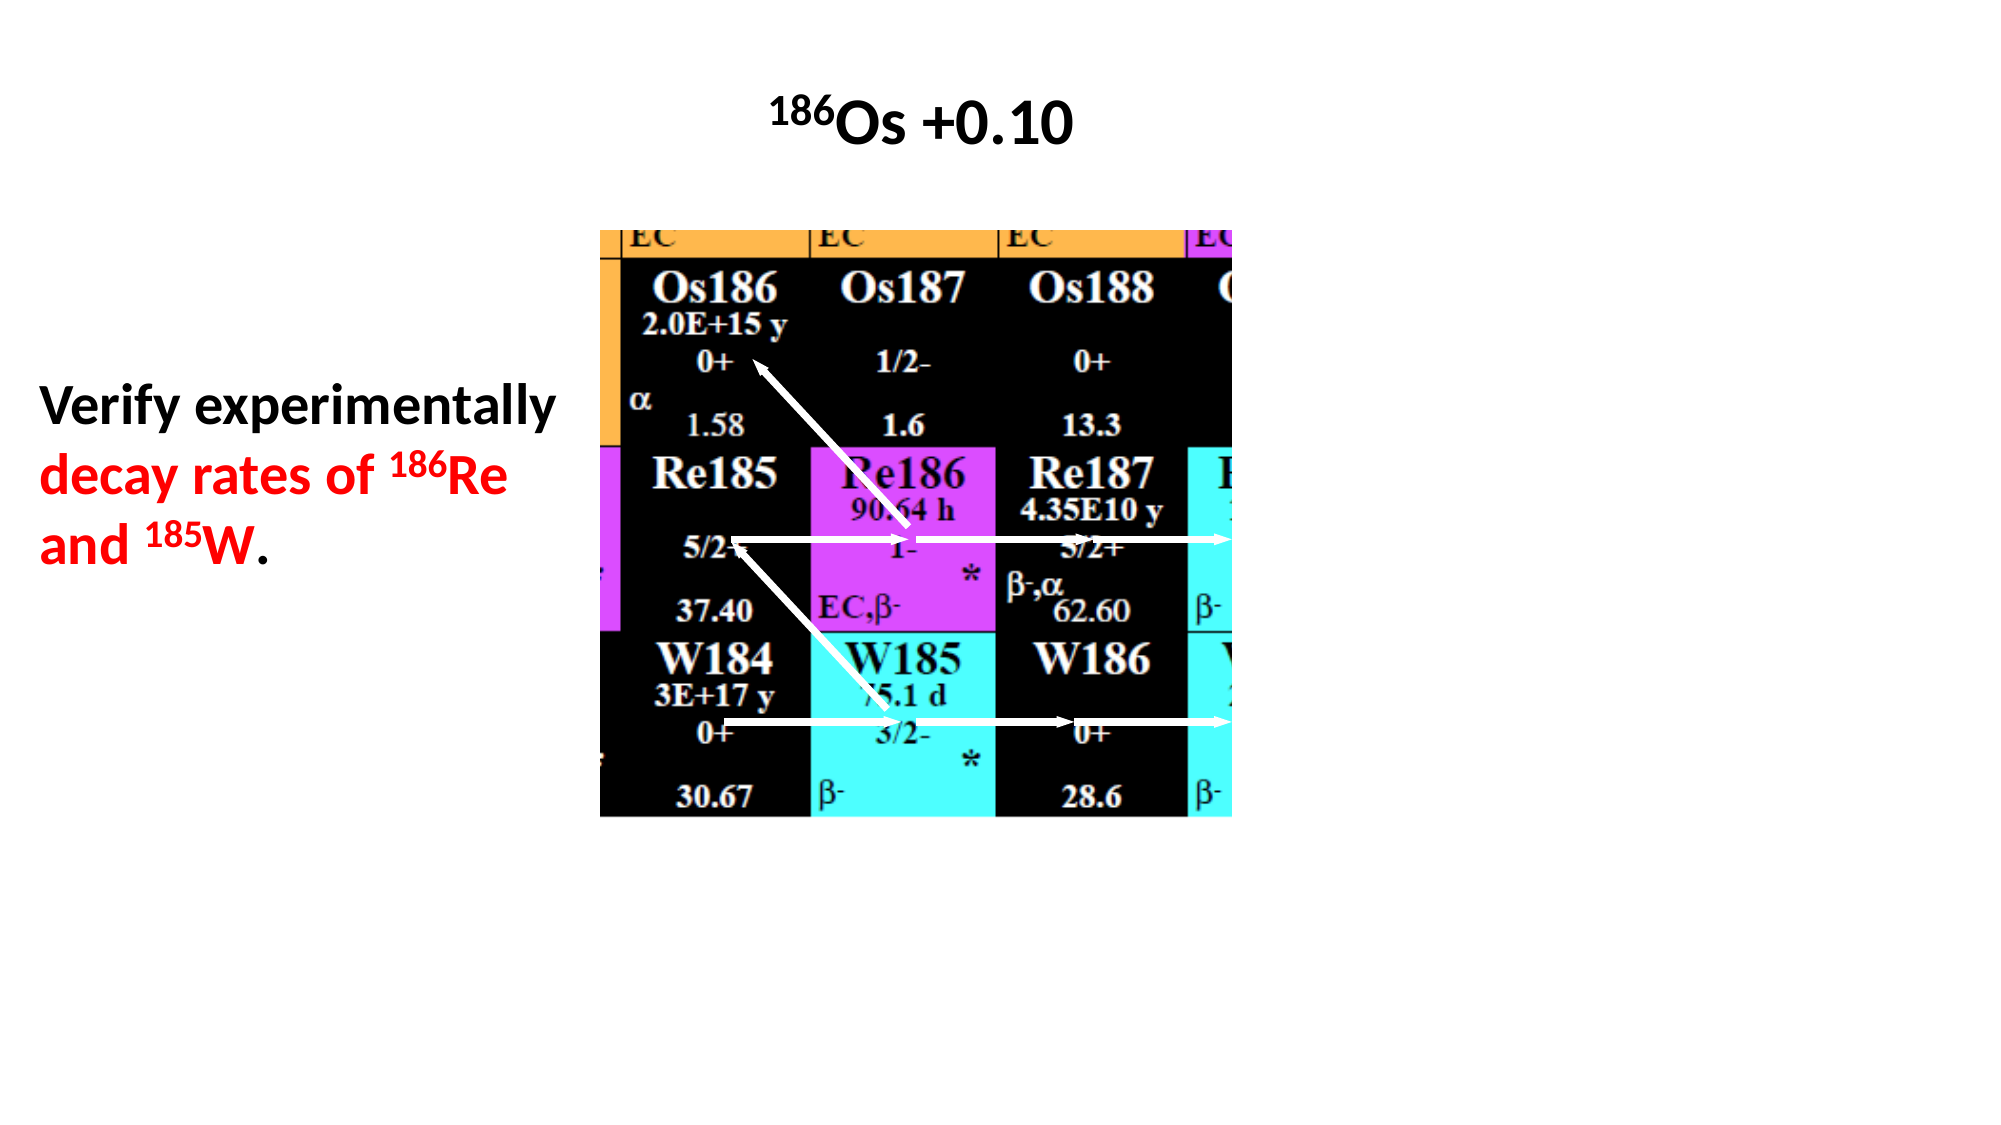

186Os +0.10
Verify experimentally
decay rates of 186Re
and 185W.